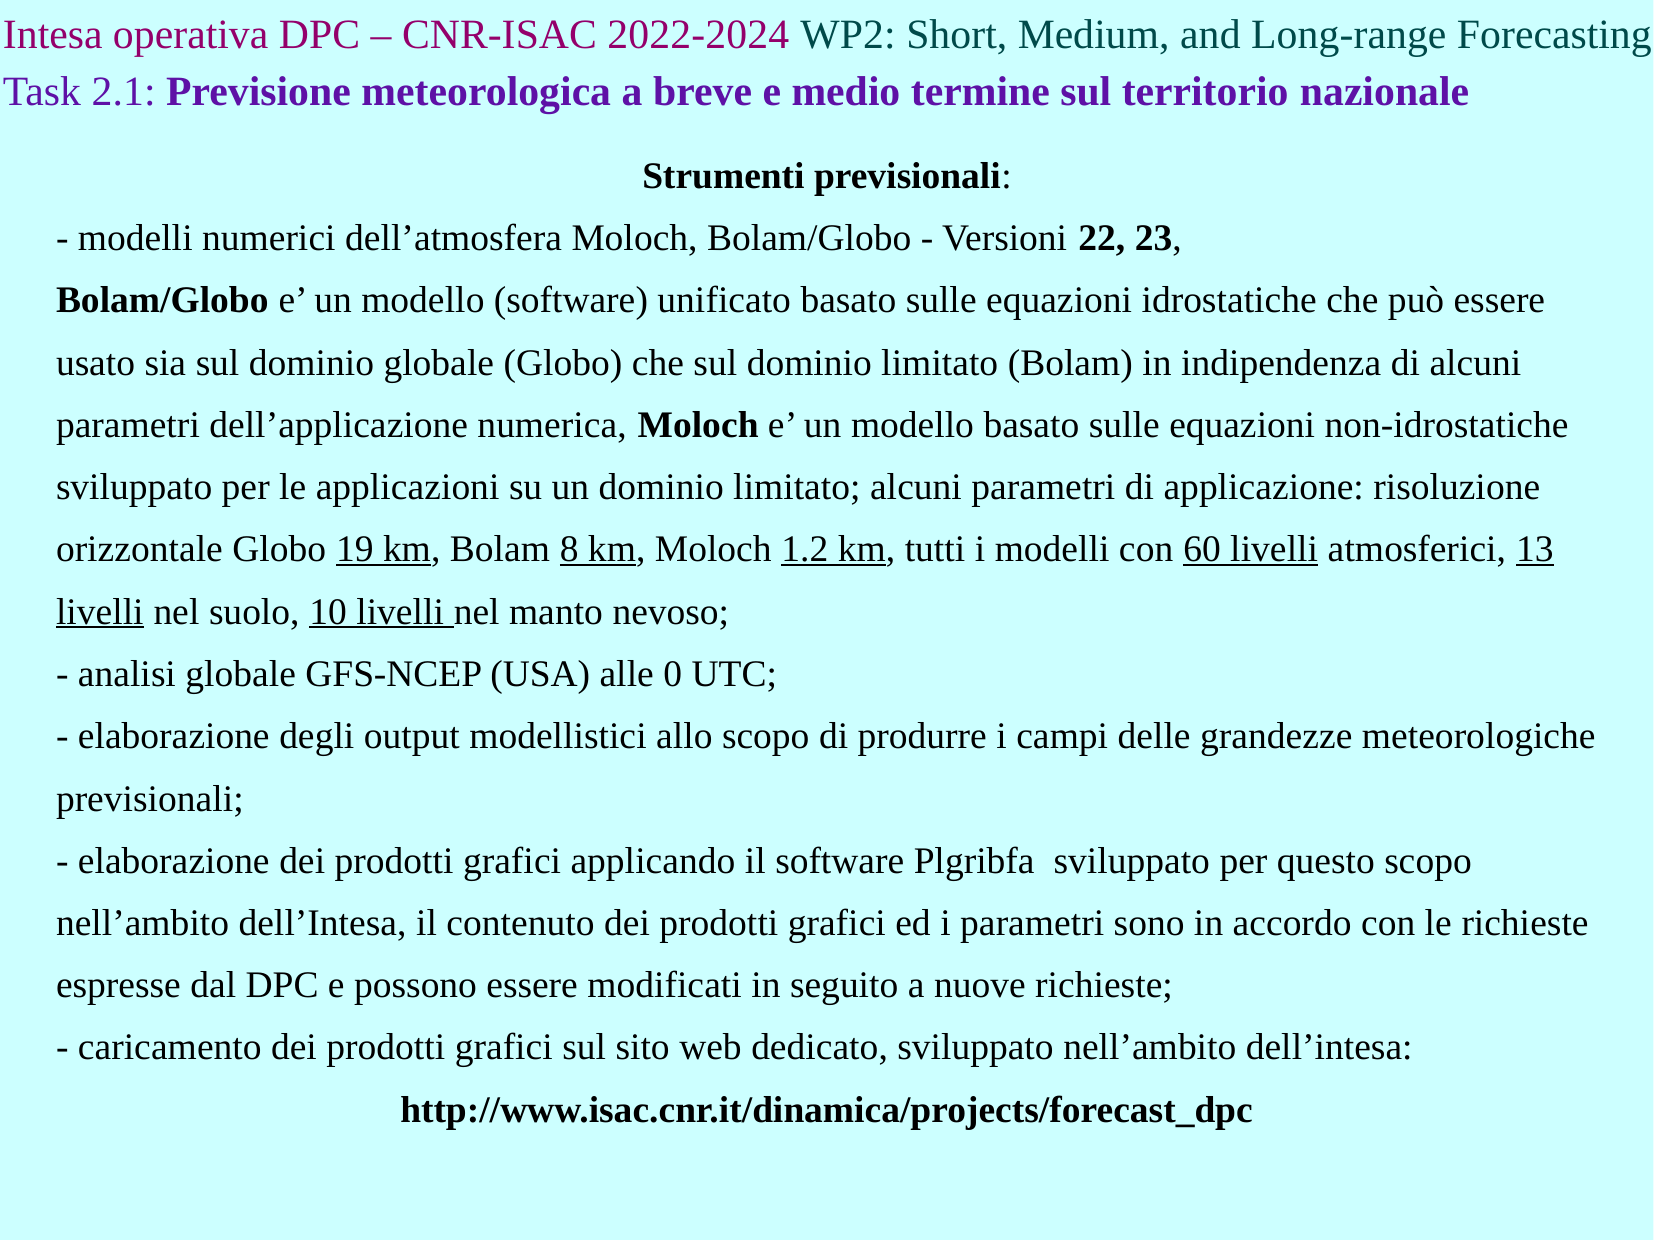

Intesa operativa DPC – CNR-ISAC 2022-2024 WP2: Short, Medium, and Long-range Forecasting
Task 2.1: Previsione meteorologica a breve e medio termine sul territorio nazionale
Strumenti previsionali:
- modelli numerici dell’atmosfera Moloch, Bolam/Globo - Versioni 22, 23,
Bolam/Globo e’ un modello (software) unificato basato sulle equazioni idrostatiche che può essere usato sia sul dominio globale (Globo) che sul dominio limitato (Bolam) in indipendenza di alcuni parametri dell’applicazione numerica, Moloch e’ un modello basato sulle equazioni non-idrostatiche sviluppato per le applicazioni su un dominio limitato; alcuni parametri di applicazione: risoluzione orizzontale Globo 19 km, Bolam 8 km, Moloch 1.2 km, tutti i modelli con 60 livelli atmosferici, 13 livelli nel suolo, 10 livelli nel manto nevoso;
- analisi globale GFS-NCEP (USA) alle 0 UTC;
- elaborazione degli output modellistici allo scopo di produrre i campi delle grandezze meteorologiche previsionali;
- elaborazione dei prodotti grafici applicando il software Plgribfa sviluppato per questo scopo nell’ambito dell’Intesa, il contenuto dei prodotti grafici ed i parametri sono in accordo con le richieste espresse dal DPC e possono essere modificati in seguito a nuove richieste;
- caricamento dei prodotti grafici sul sito web dedicato, sviluppato nell’ambito dell’intesa:
http://www.isac.cnr.it/dinamica/projects/forecast_dpc